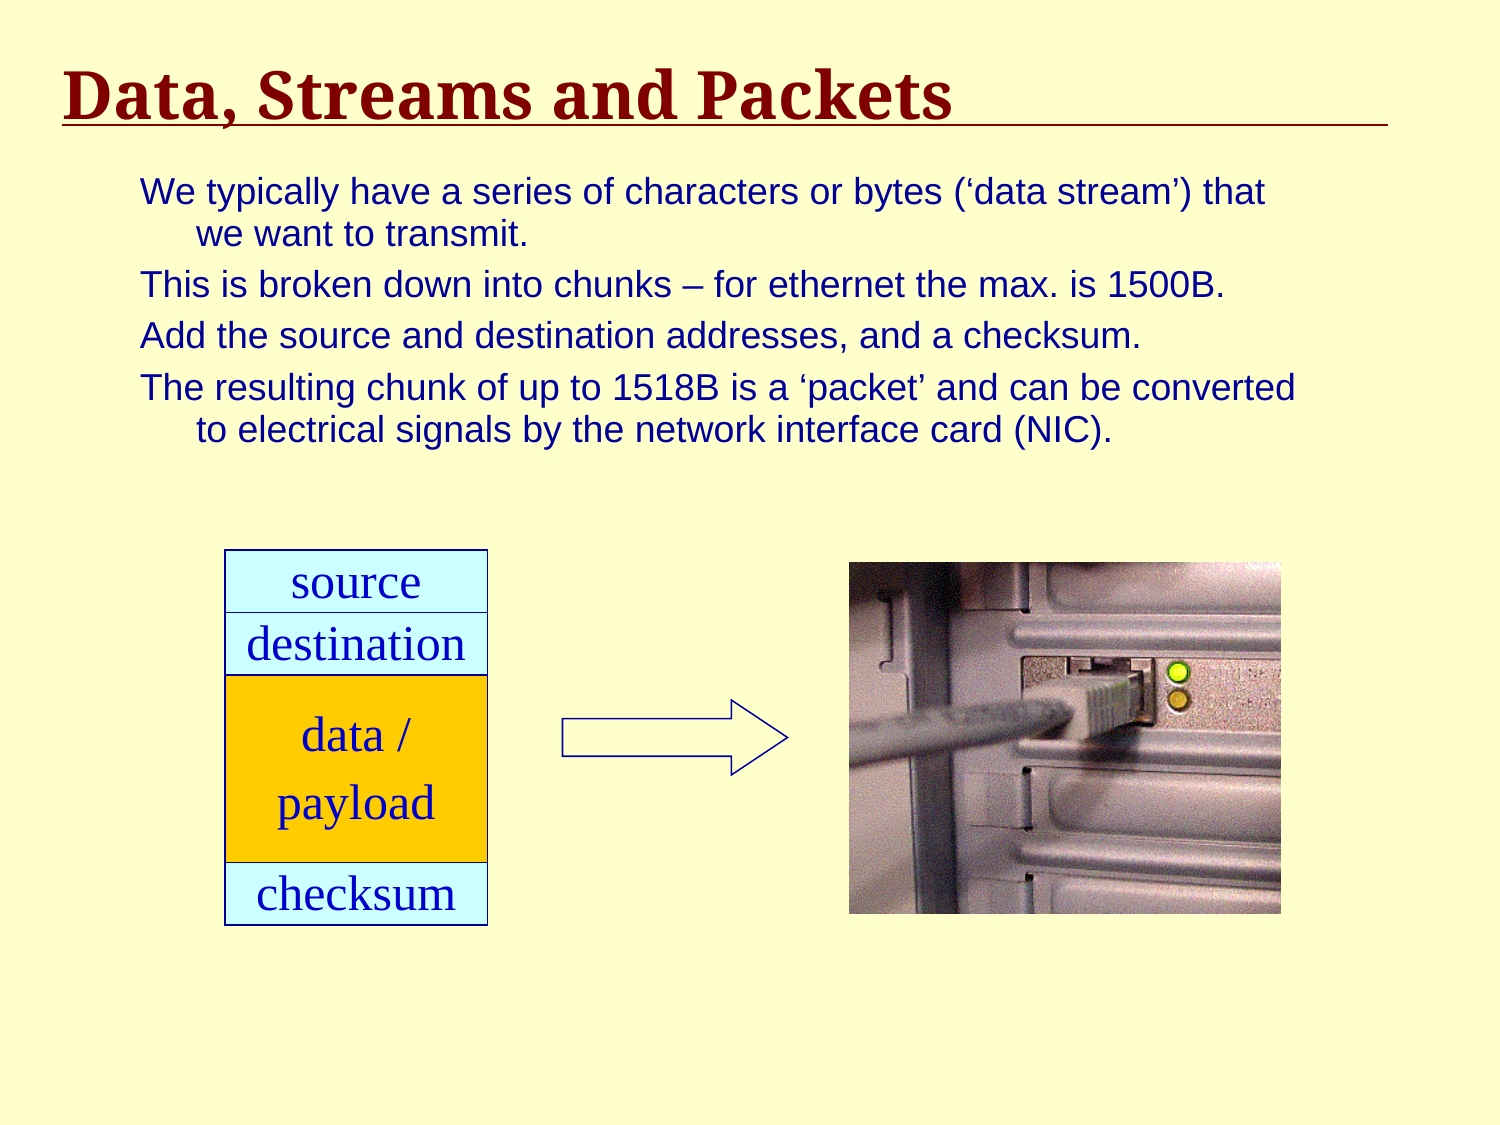

# Data, Streams and Packets
We typically have a series of characters or bytes (‘data stream’) that we want to transmit.
This is broken down into chunks – for ethernet the max. is 1500B.
Add the source and destination addresses, and a checksum.
The resulting chunk of up to 1518B is a ‘packet’ and can be converted to electrical signals by the network interface card (NIC).
source
destination
data /
payload
checksum